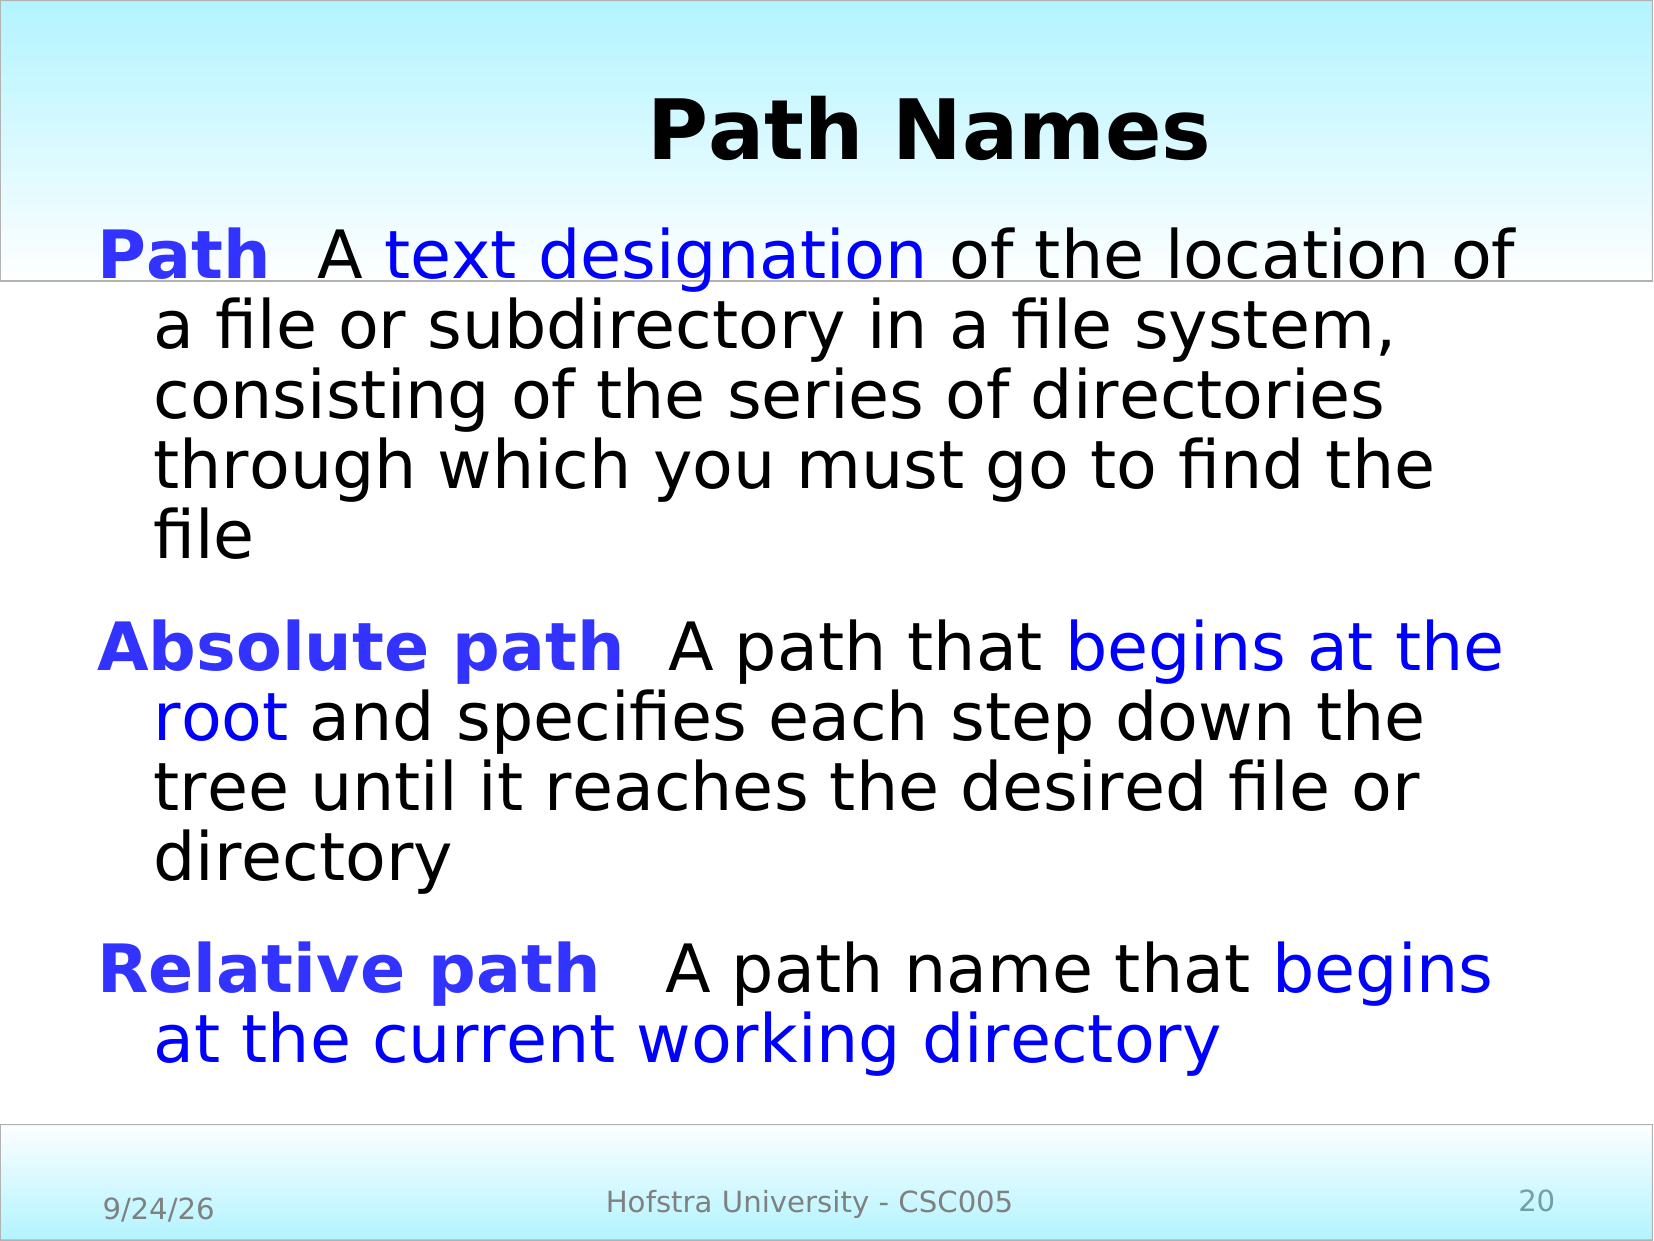

# Path Names
Path A text designation of the location of a file or subdirectory in a file system, consisting of the series of directories through which you must go to find the file
Absolute path A path that begins at the root and specifies each step down the tree until it reaches the desired file or directory
Relative path A path name that begins at the current working directory
20
Hofstra University - CSC005